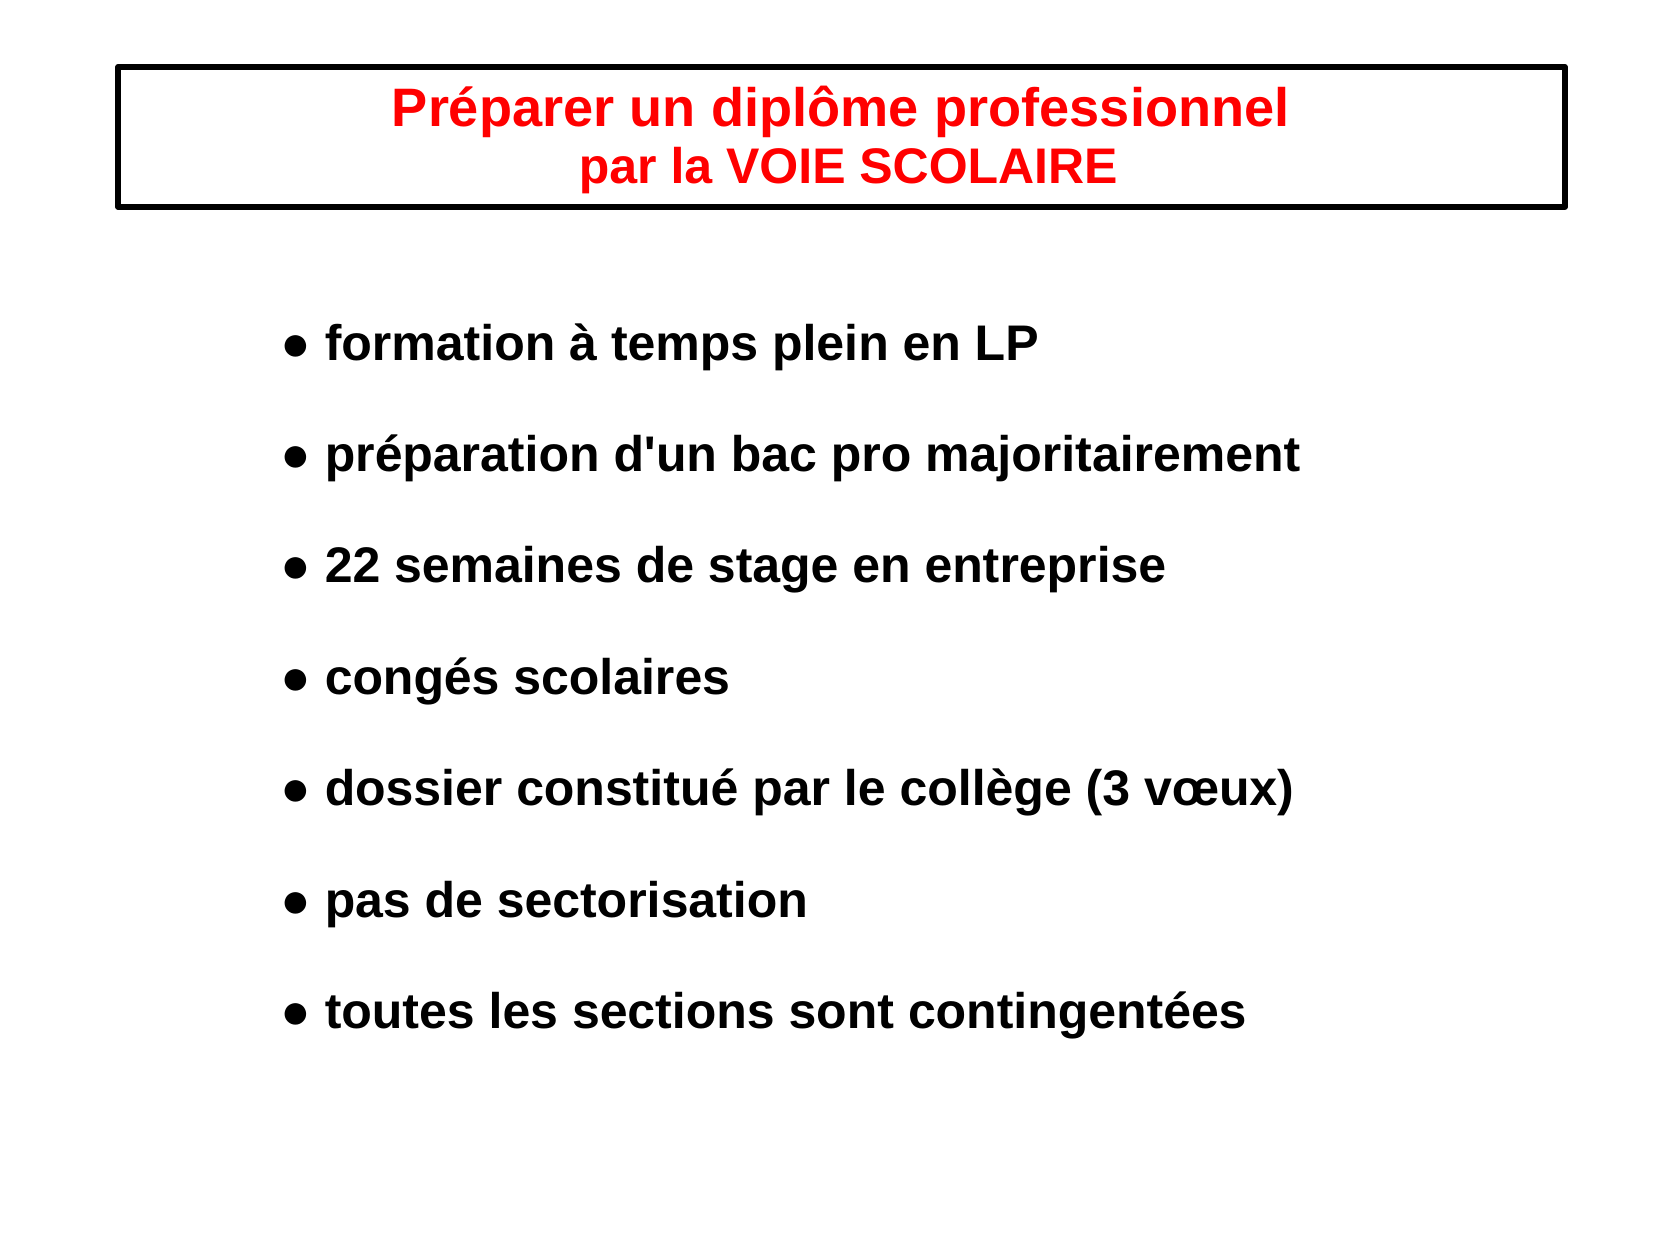

Préparer un diplôme professionnel
 par la VOIE SCOLAIRE
● formation à temps plein en LP
● préparation d'un bac pro majoritairement
● 22 semaines de stage en entreprise
● congés scolaires
● dossier constitué par le collège (3 vœux)
● pas de sectorisation
● toutes les sections sont contingentées